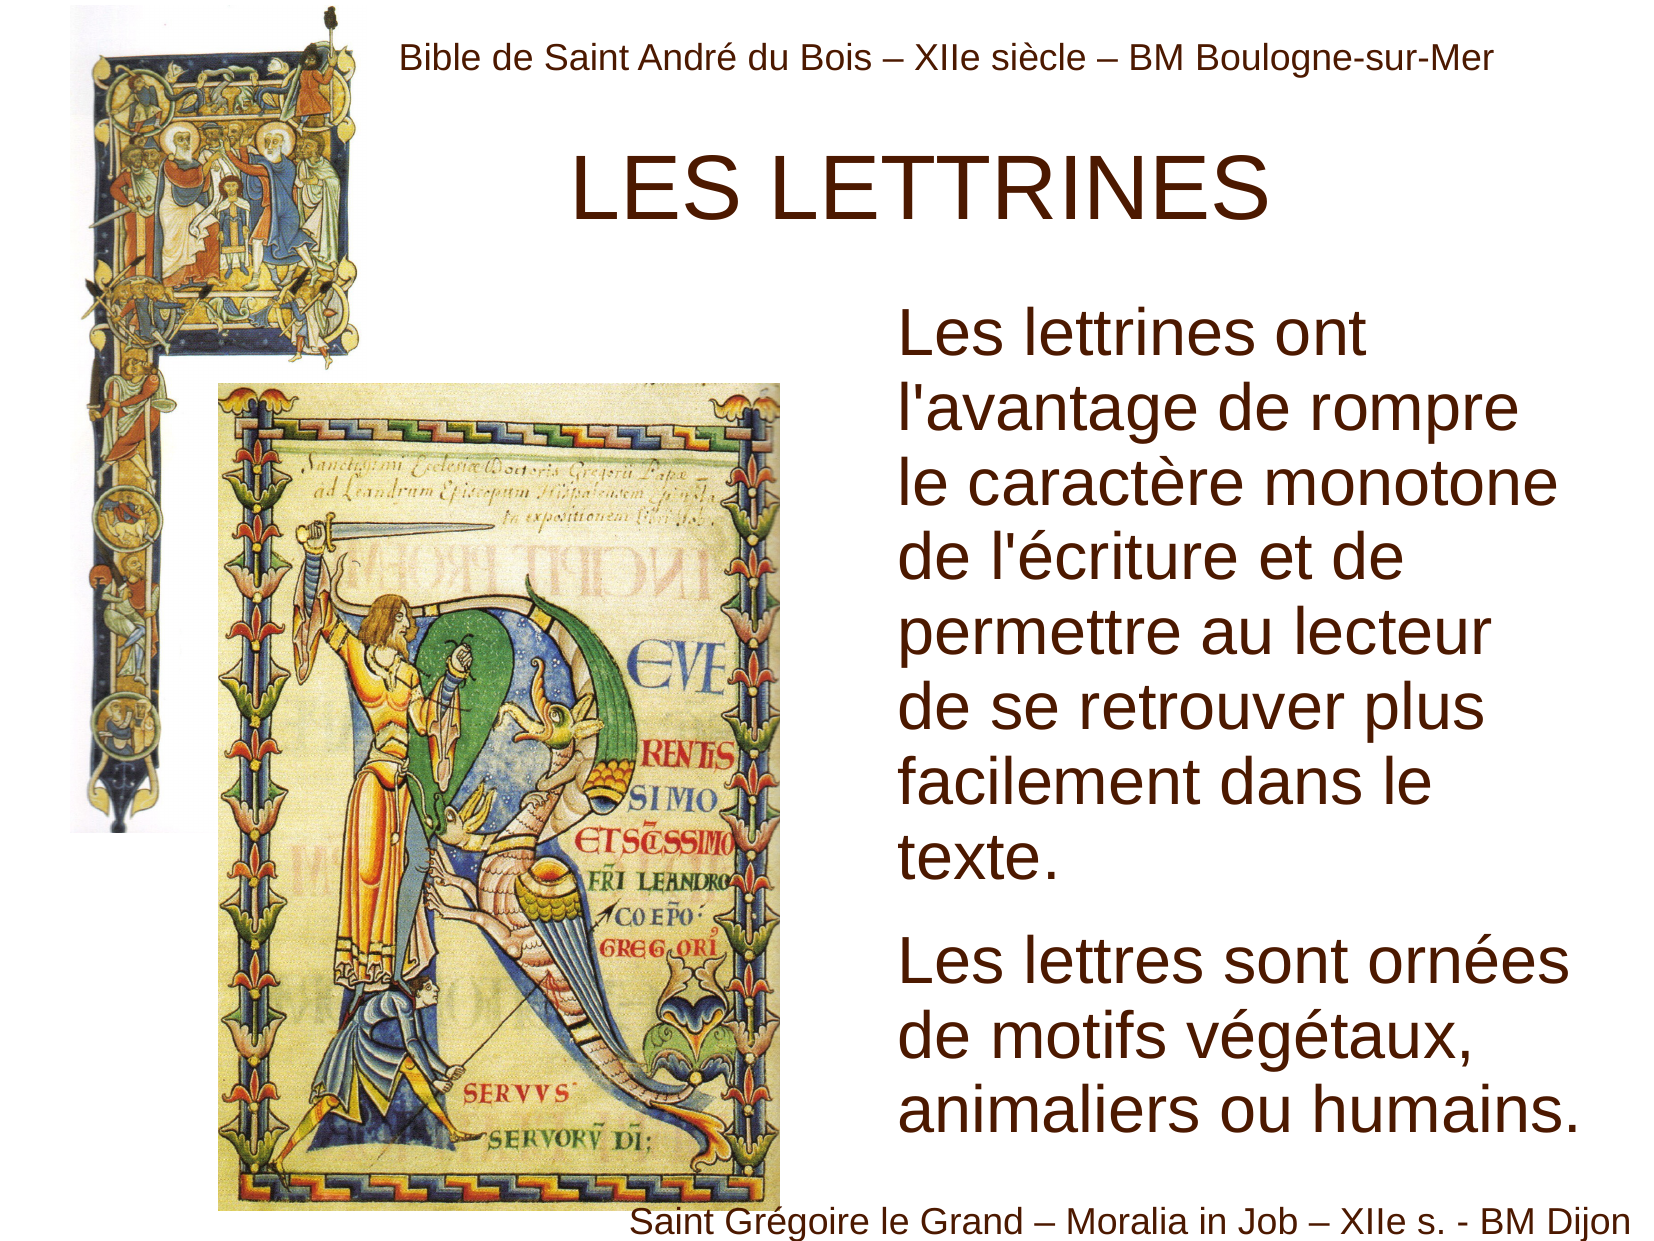

Bible de Saint André du Bois – XIIe siècle – BM Boulogne-sur-Mer
# LES LETTRINES
Les lettrines ont l'avantage de rompre le caractère monotone de l'écriture et de permettre au lecteur de se retrouver plus facilement dans le texte.
Les lettres sont ornées de motifs végétaux, animaliers ou humains.
Saint Grégoire le Grand – Moralia in Job – XIIe s. - BM Dijon